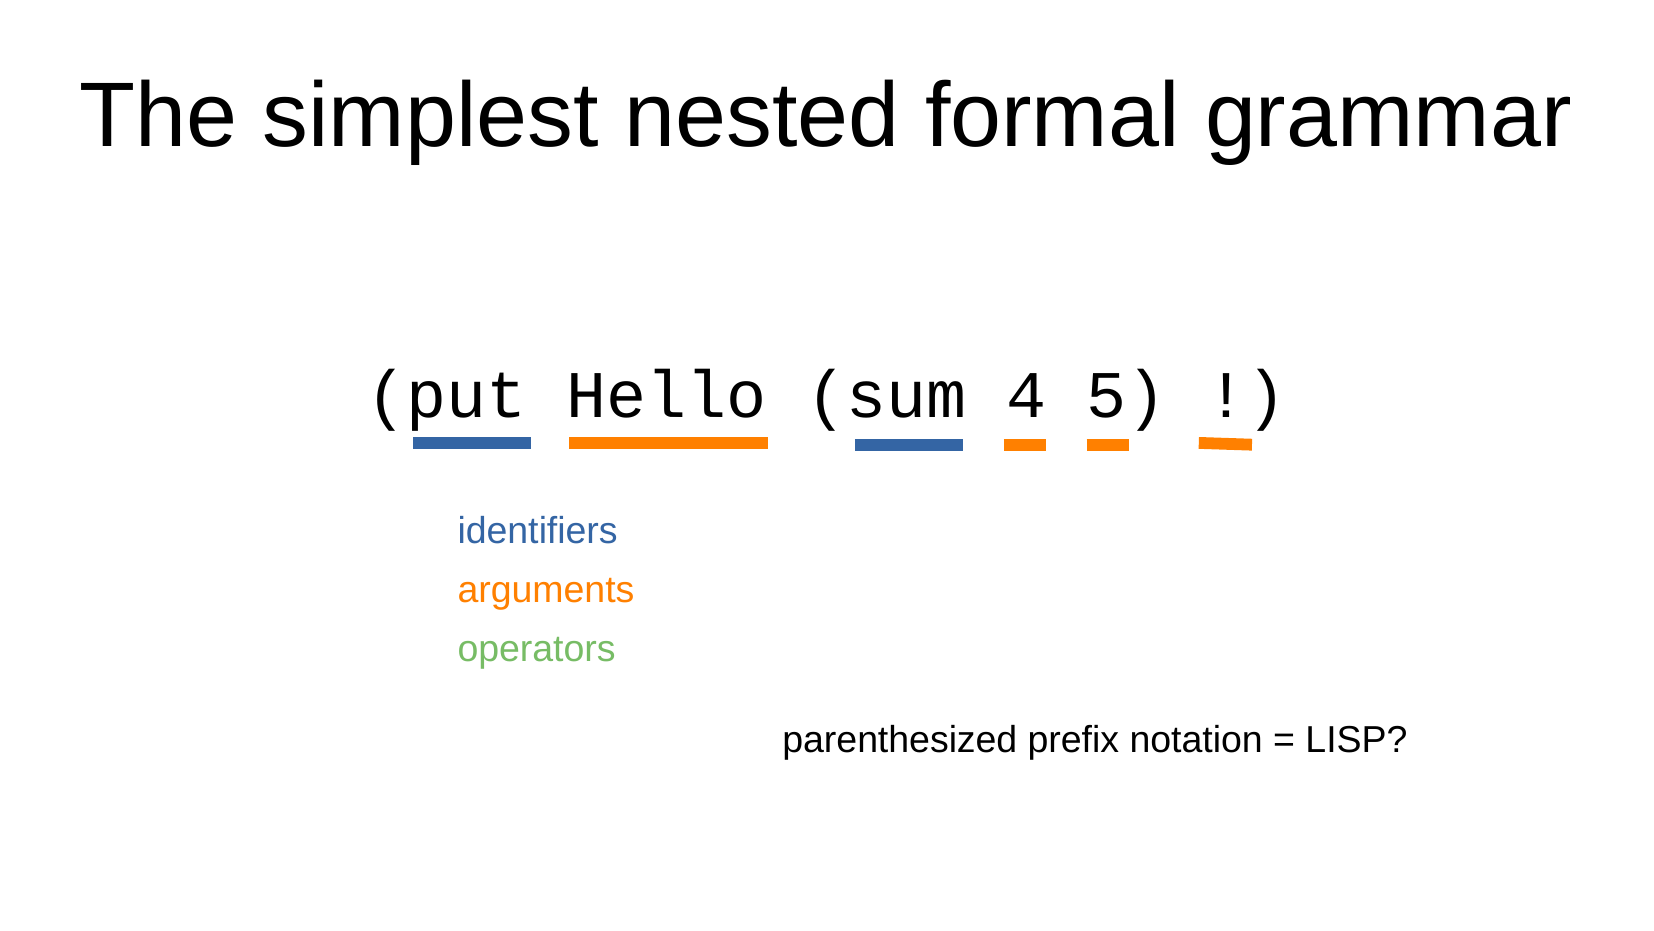

# The simplest nested formal grammar
(put Hello (sum 4 5) !)
identifiers
arguments
operators
parenthesized prefix notation = LISP?